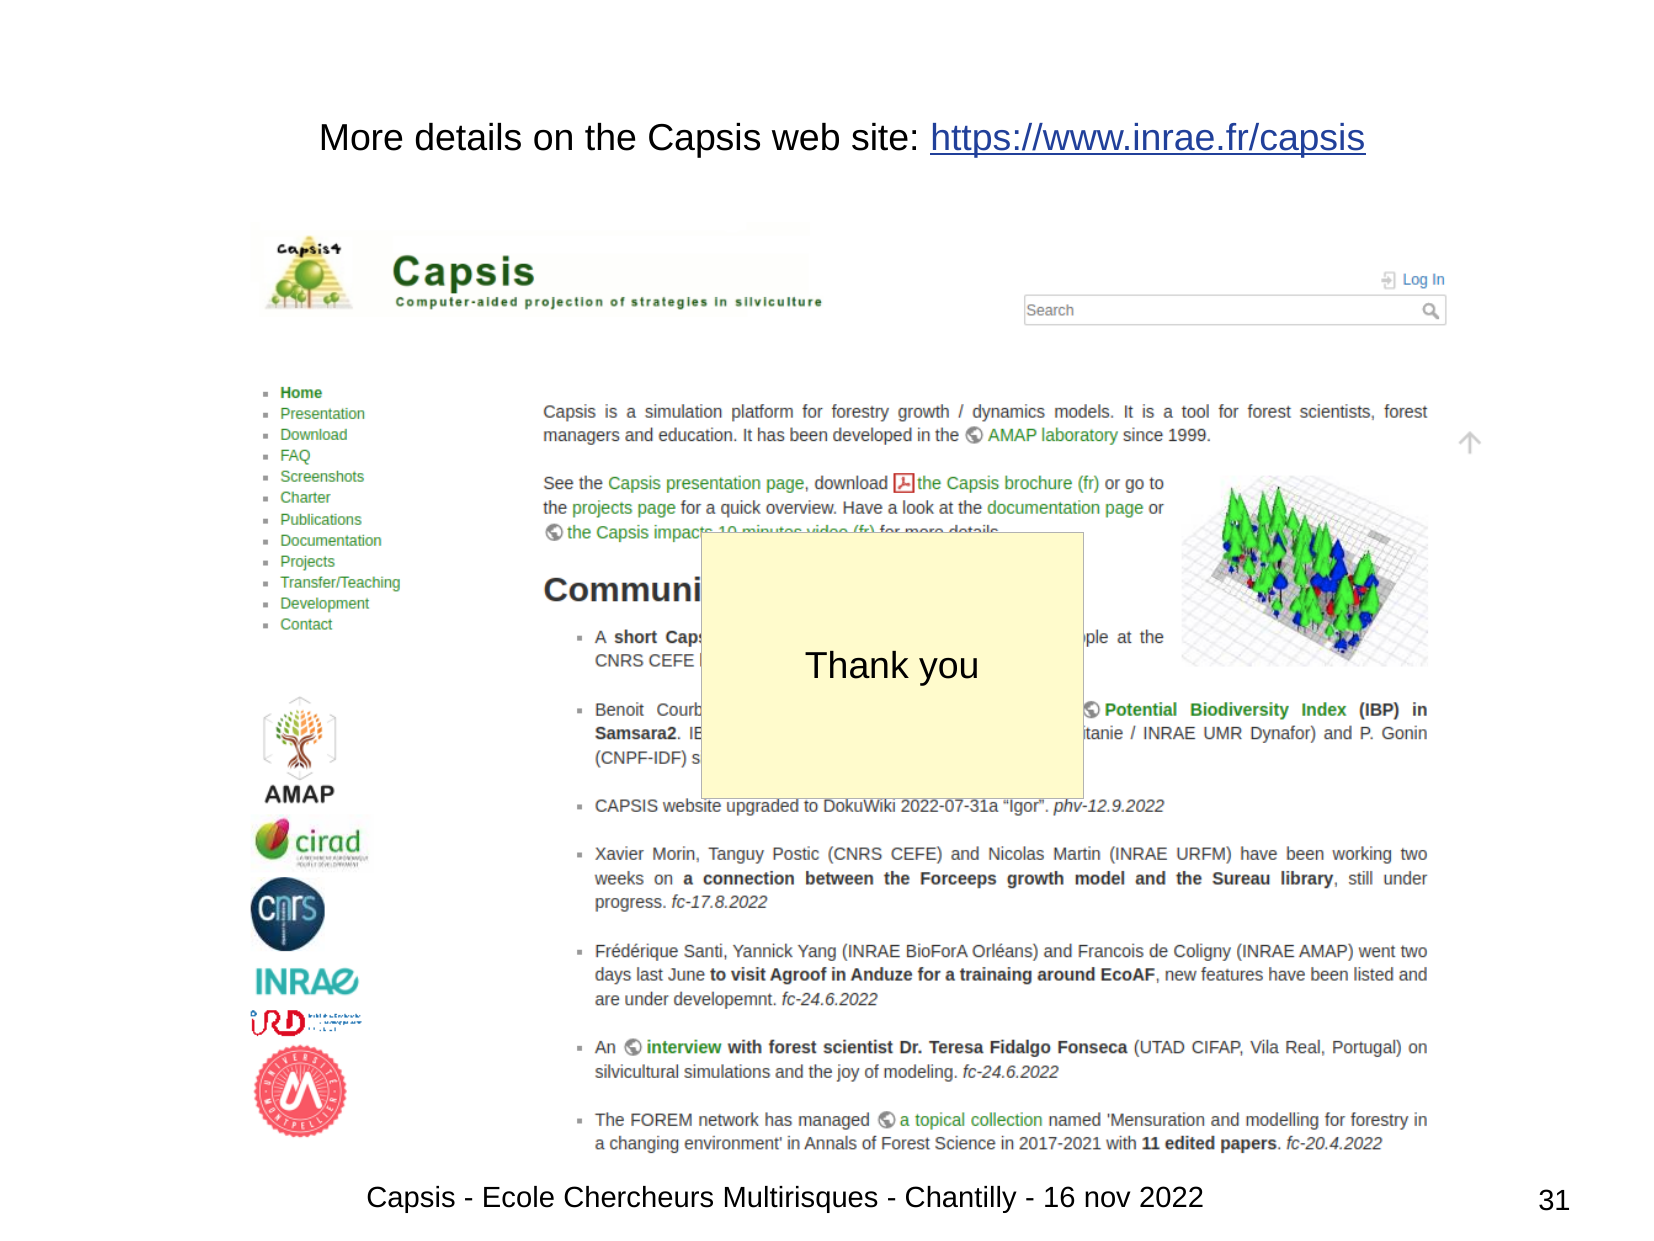

More details on the Capsis web site: https://www.inrae.fr/capsis
Thank you
31